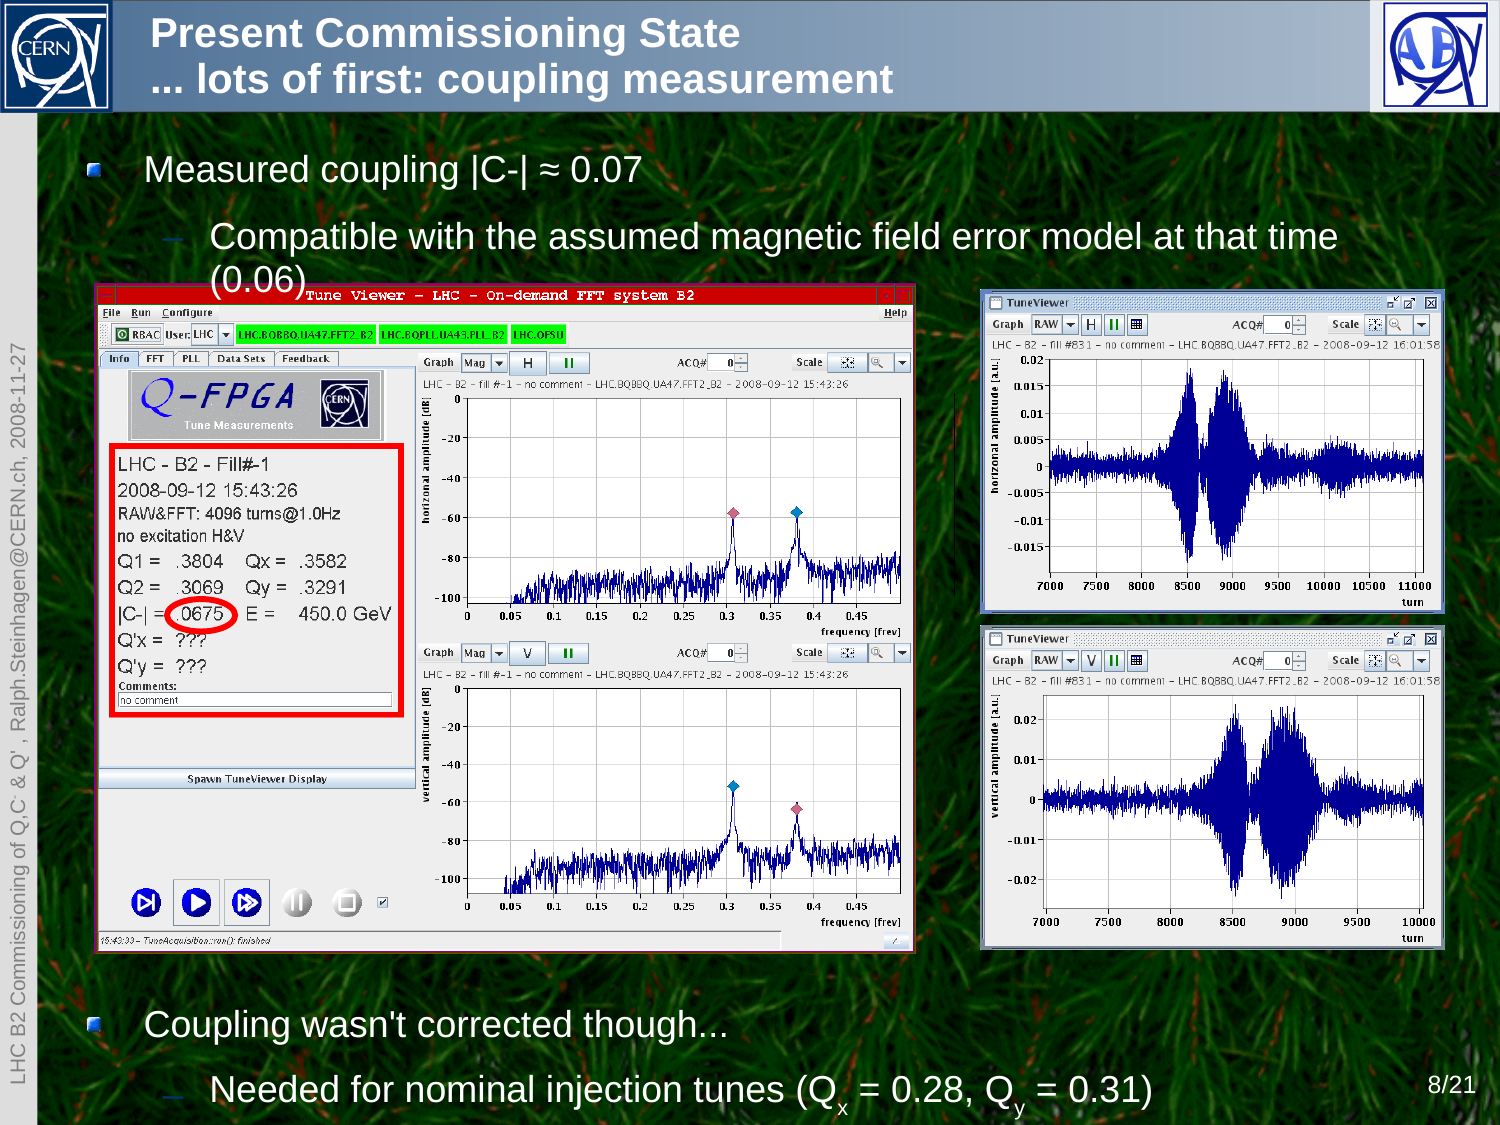

# Present Commissioning State ... lots of first: coupling measurement
Measured coupling |C-| ≈ 0.07
Compatible with the assumed magnetic field error model at that time (0.06)
Coupling wasn't corrected though...
Needed for nominal injection tunes (Qx = 0.28, Qy = 0.31)